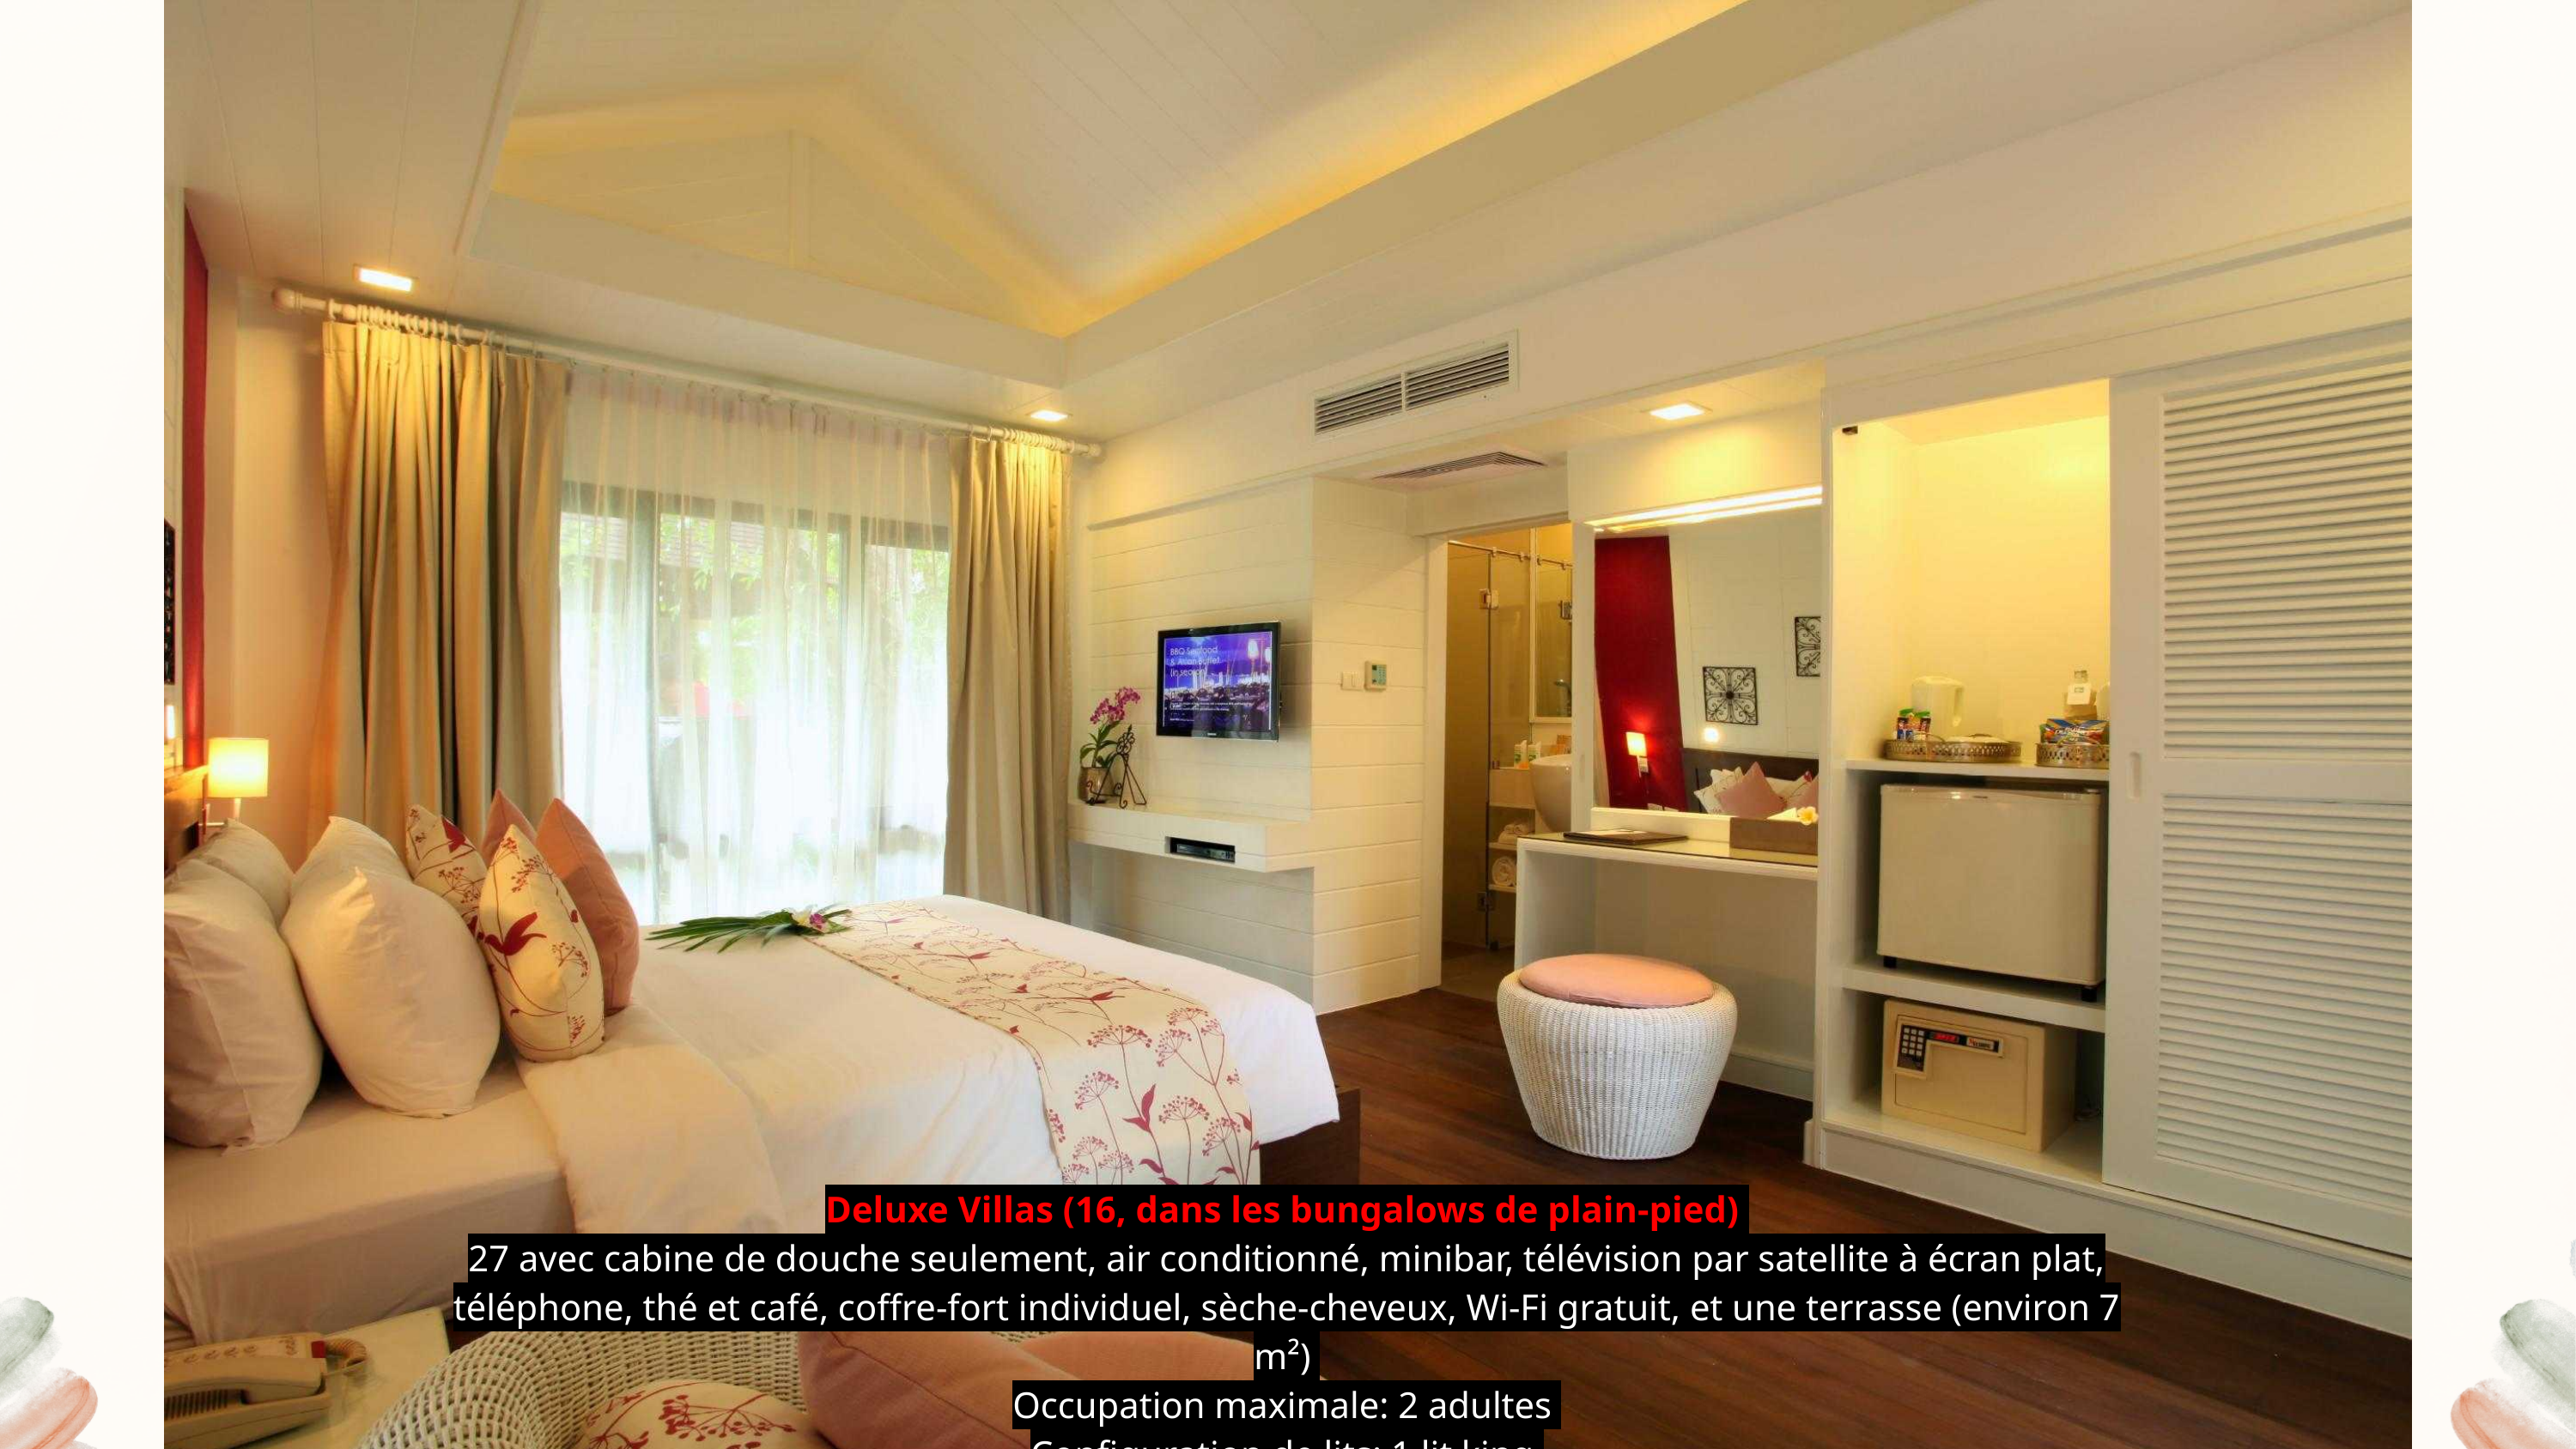

Deluxe Villas (16, dans les bungalows de plain-pied)
27 avec cabine de douche seulement, air conditionné, minibar, télévision par satellite à écran plat, téléphone, thé et café, coffre-fort individuel, sèche-cheveux, Wi-Fi gratuit, et une terrasse (environ 7 m²)
Occupation maximale: 2 adultes
Configuration de lits: 1 lit king
Vue: Jardin
*très recherché par les jeunes mariés, même prix que la chambre Deluxe Regency, mais plus intime*